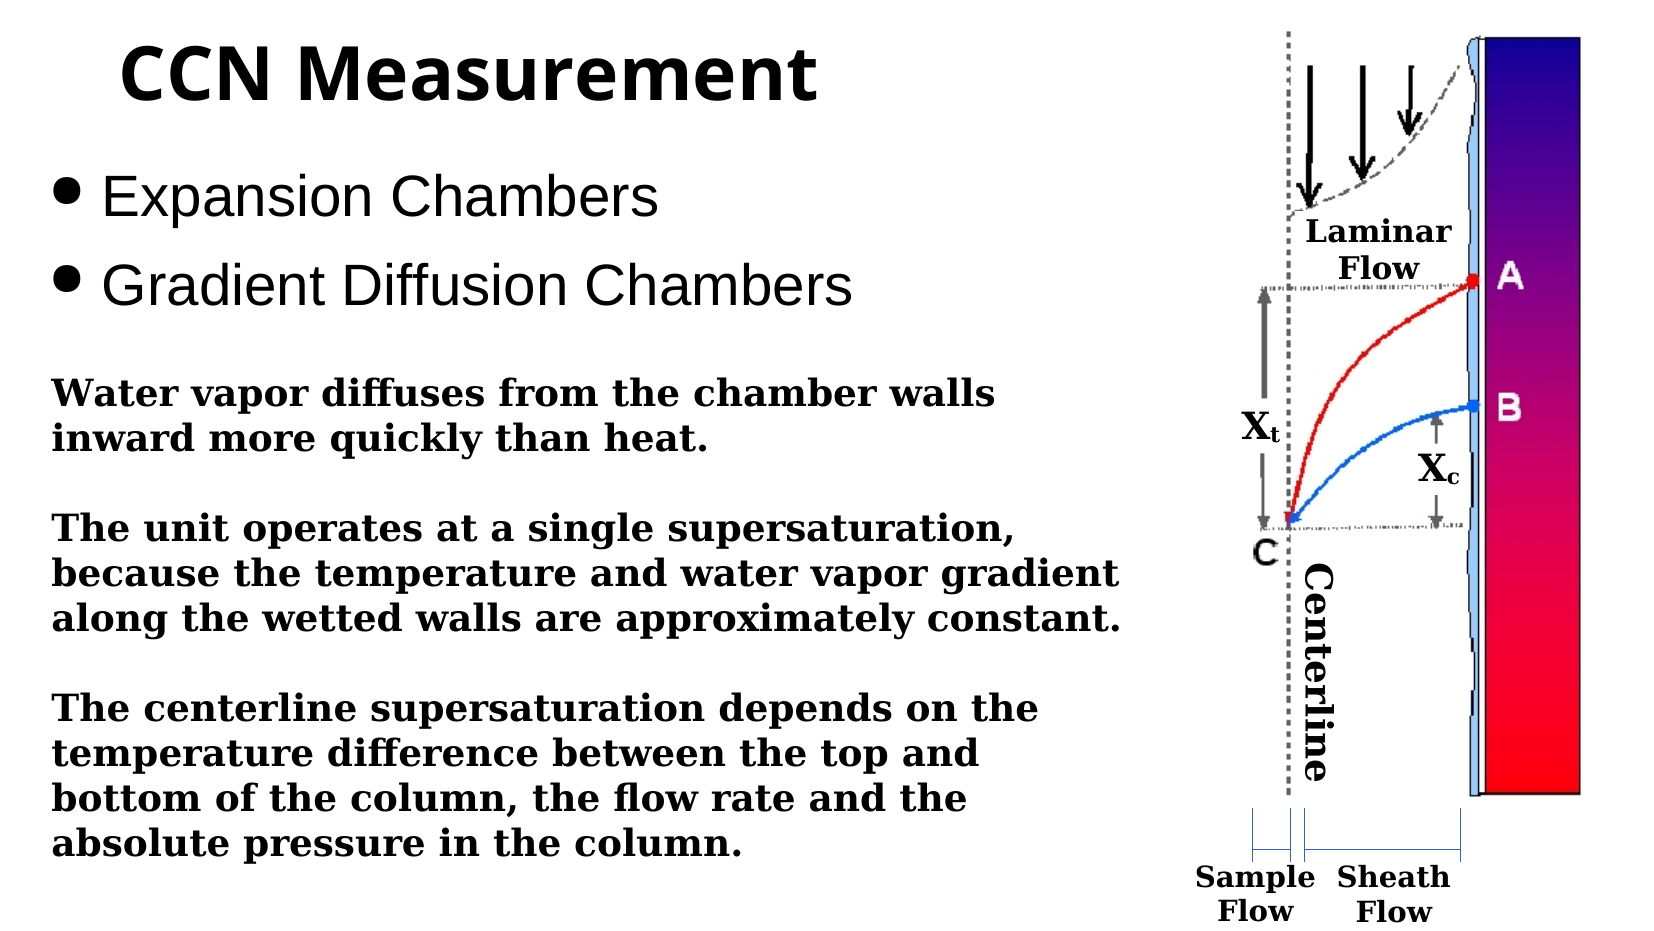

# CCN Measurement
 Expansion Chambers
 Gradient Diffusion Chambers
Laminar Flow
Water vapor diffuses from the chamber walls inward more quickly than heat.
The unit operates at a single supersaturation, because the temperature and water vapor gradient along the wetted walls are approximately constant.
The centerline supersaturation depends on the temperature difference between the top and bottom of the column, the flow rate and the absolute pressure in the column.
Xt
Xc
Centerline
Sample
Flow
Sheath
Flow